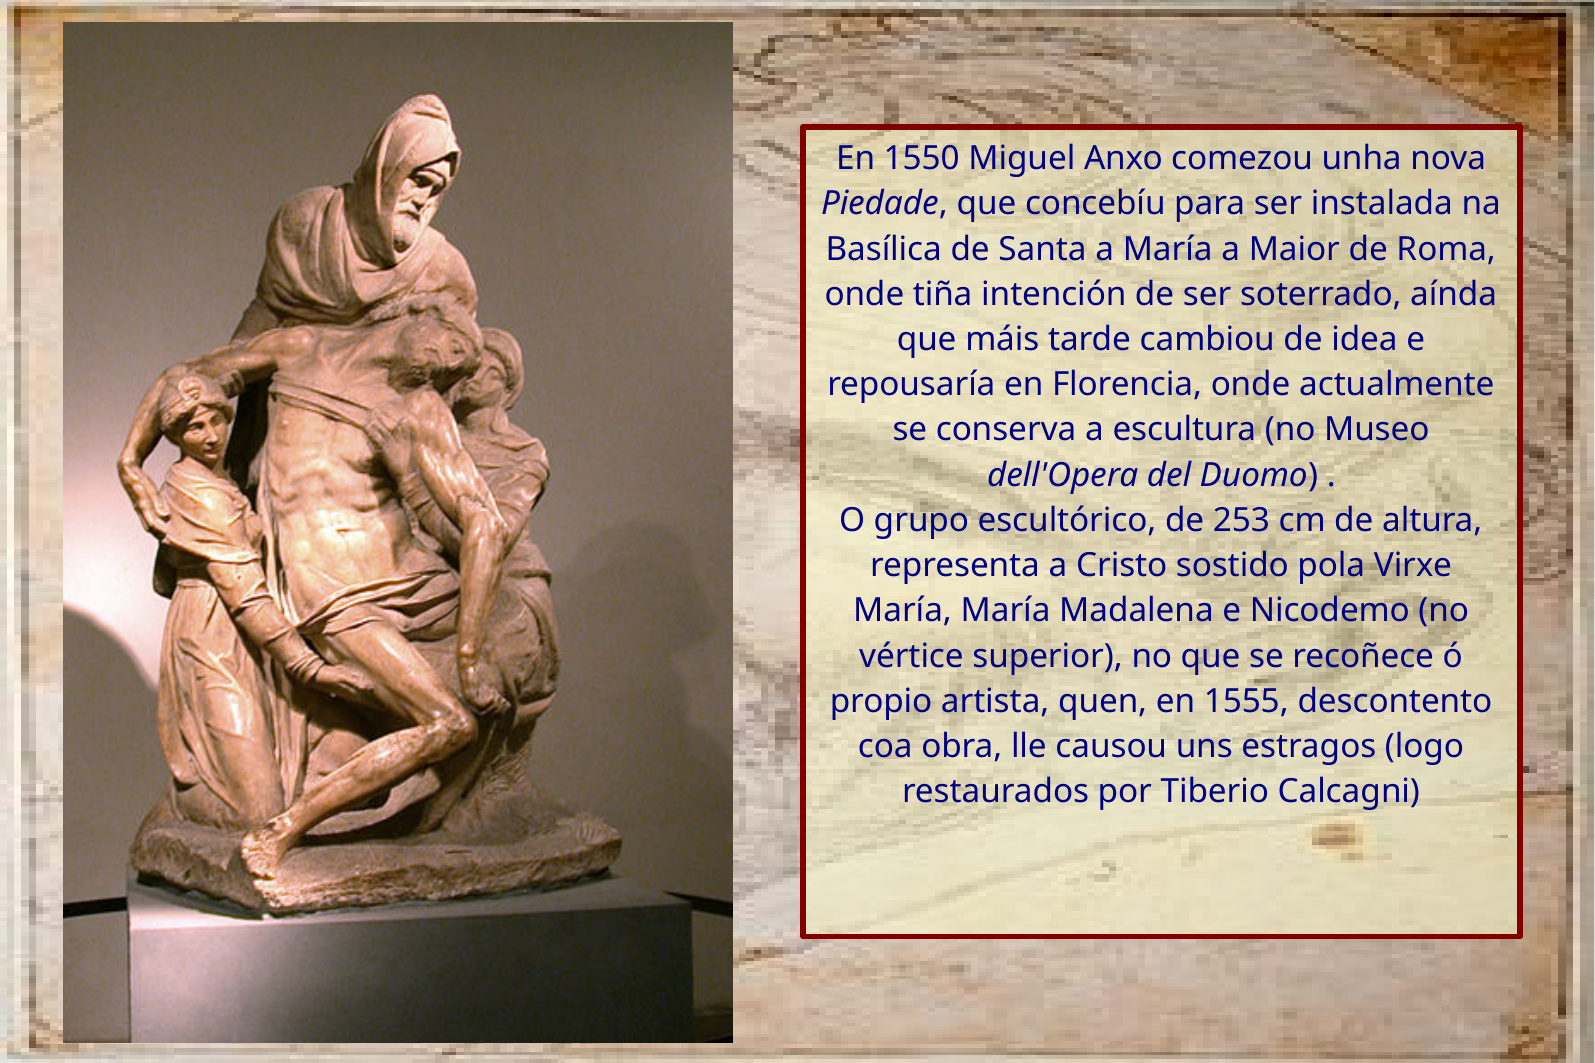

En 1550 Miguel Anxo comezou unha nova Piedade, que concebíu para ser instalada na Basílica de Santa a María a Maior de Roma, onde tiña intención de ser soterrado, aínda que máis tarde cambiou de idea e repousaría en Florencia, onde actualmente se conserva a escultura (no Museo dell'Opera del Duomo) .
O grupo escultórico, de 253 cm de altura, representa a Cristo sostido pola Virxe María, María Madalena e Nicodemo (no vértice superior), no que se recoñece ó propio artista, quen, en 1555, descontento coa obra, lle causou uns estragos (logo restaurados por Tiberio Calcagni)